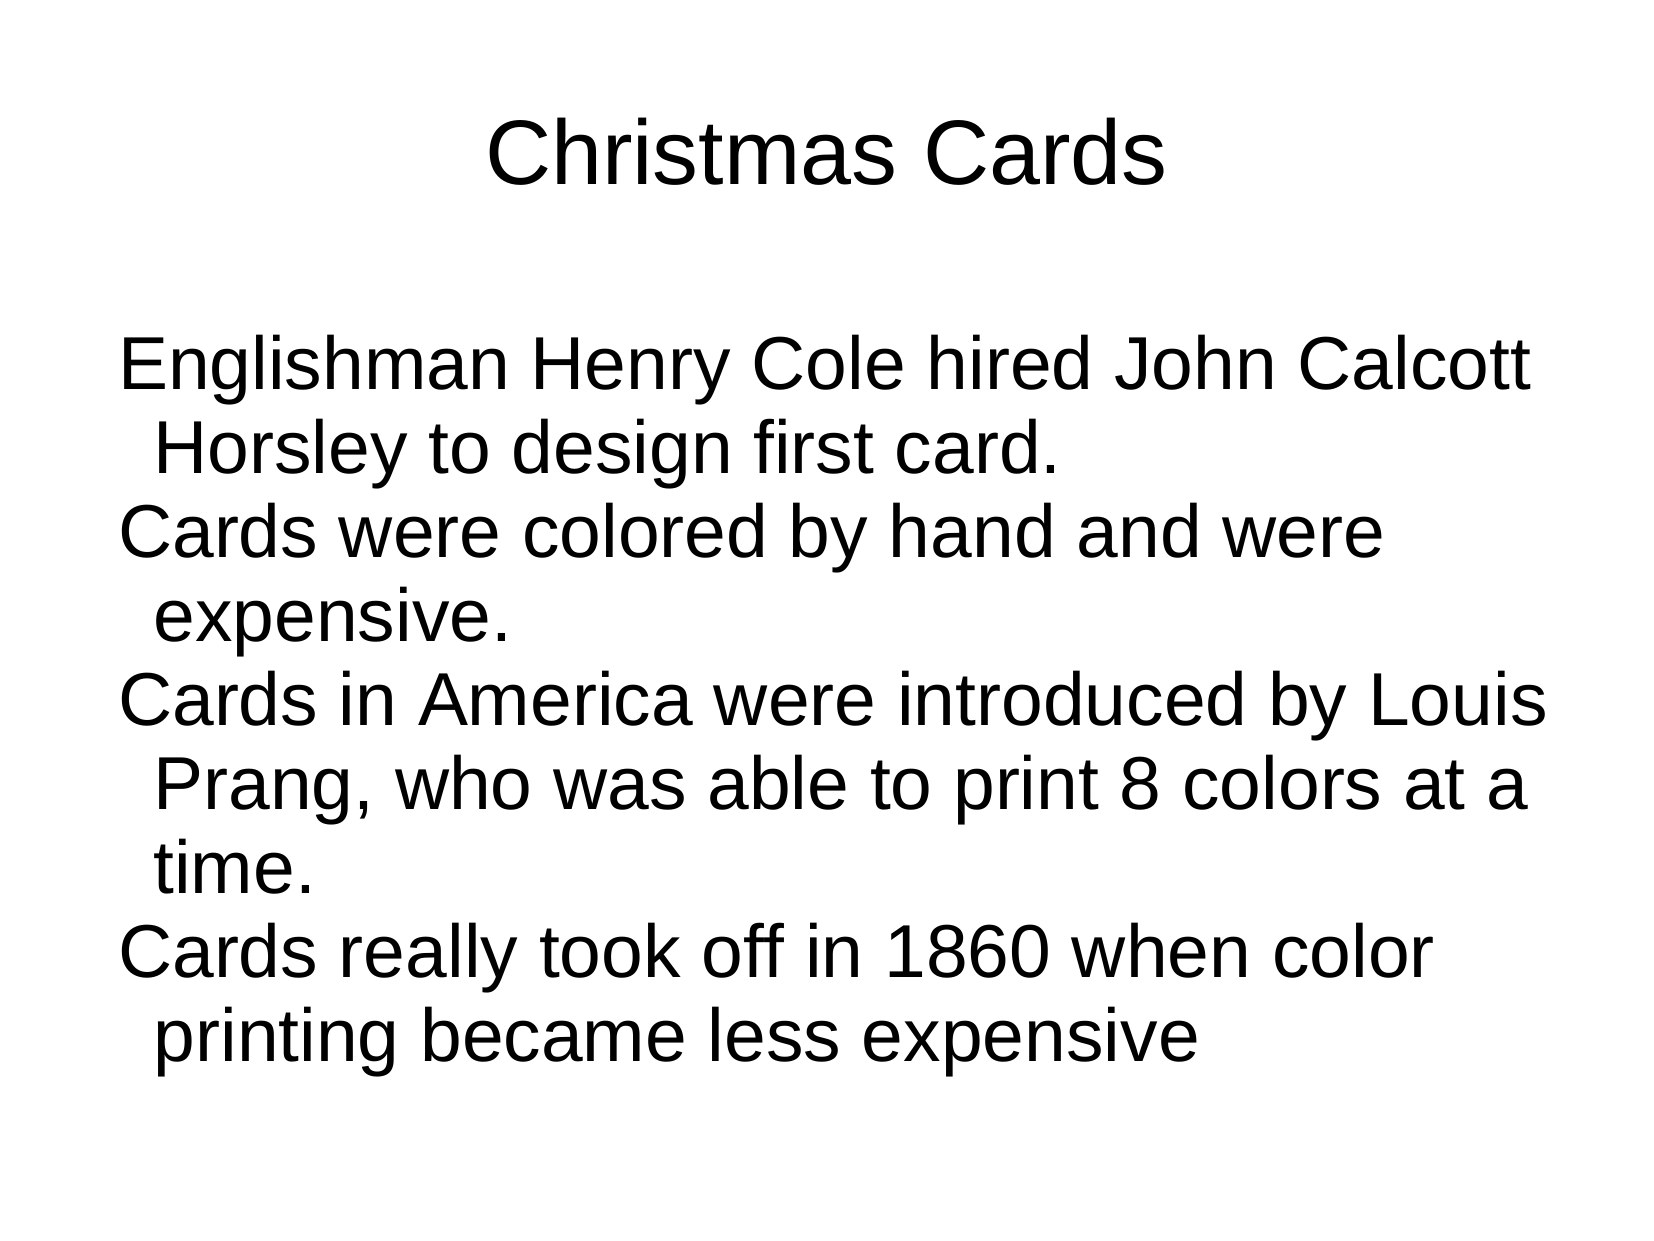

# Christmas Cards
Englishman Henry Cole hired John Calcott Horsley to design first card.
Cards were colored by hand and were expensive.
Cards in America were introduced by Louis Prang, who was able to print 8 colors at a time.
Cards really took off in 1860 when color printing became less expensive